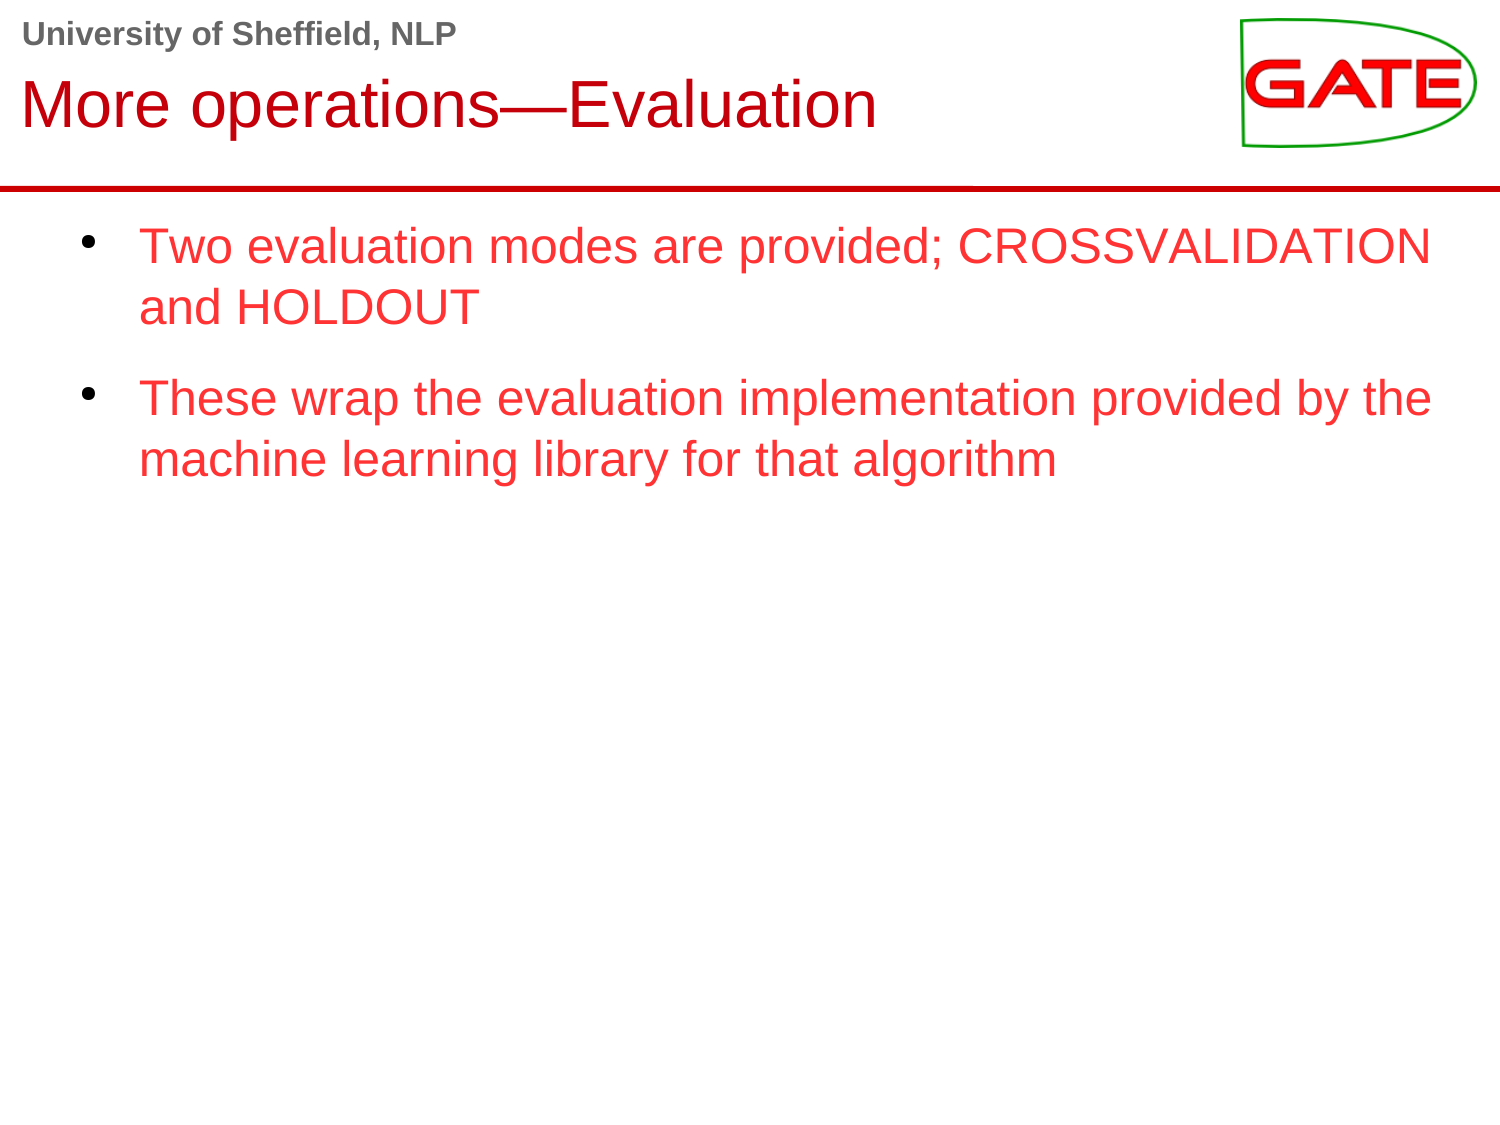

# More operations—Evaluation
Two evaluation modes are provided; CROSSVALIDATION and HOLDOUT
These wrap the evaluation implementation provided by the machine learning library for that algorithm